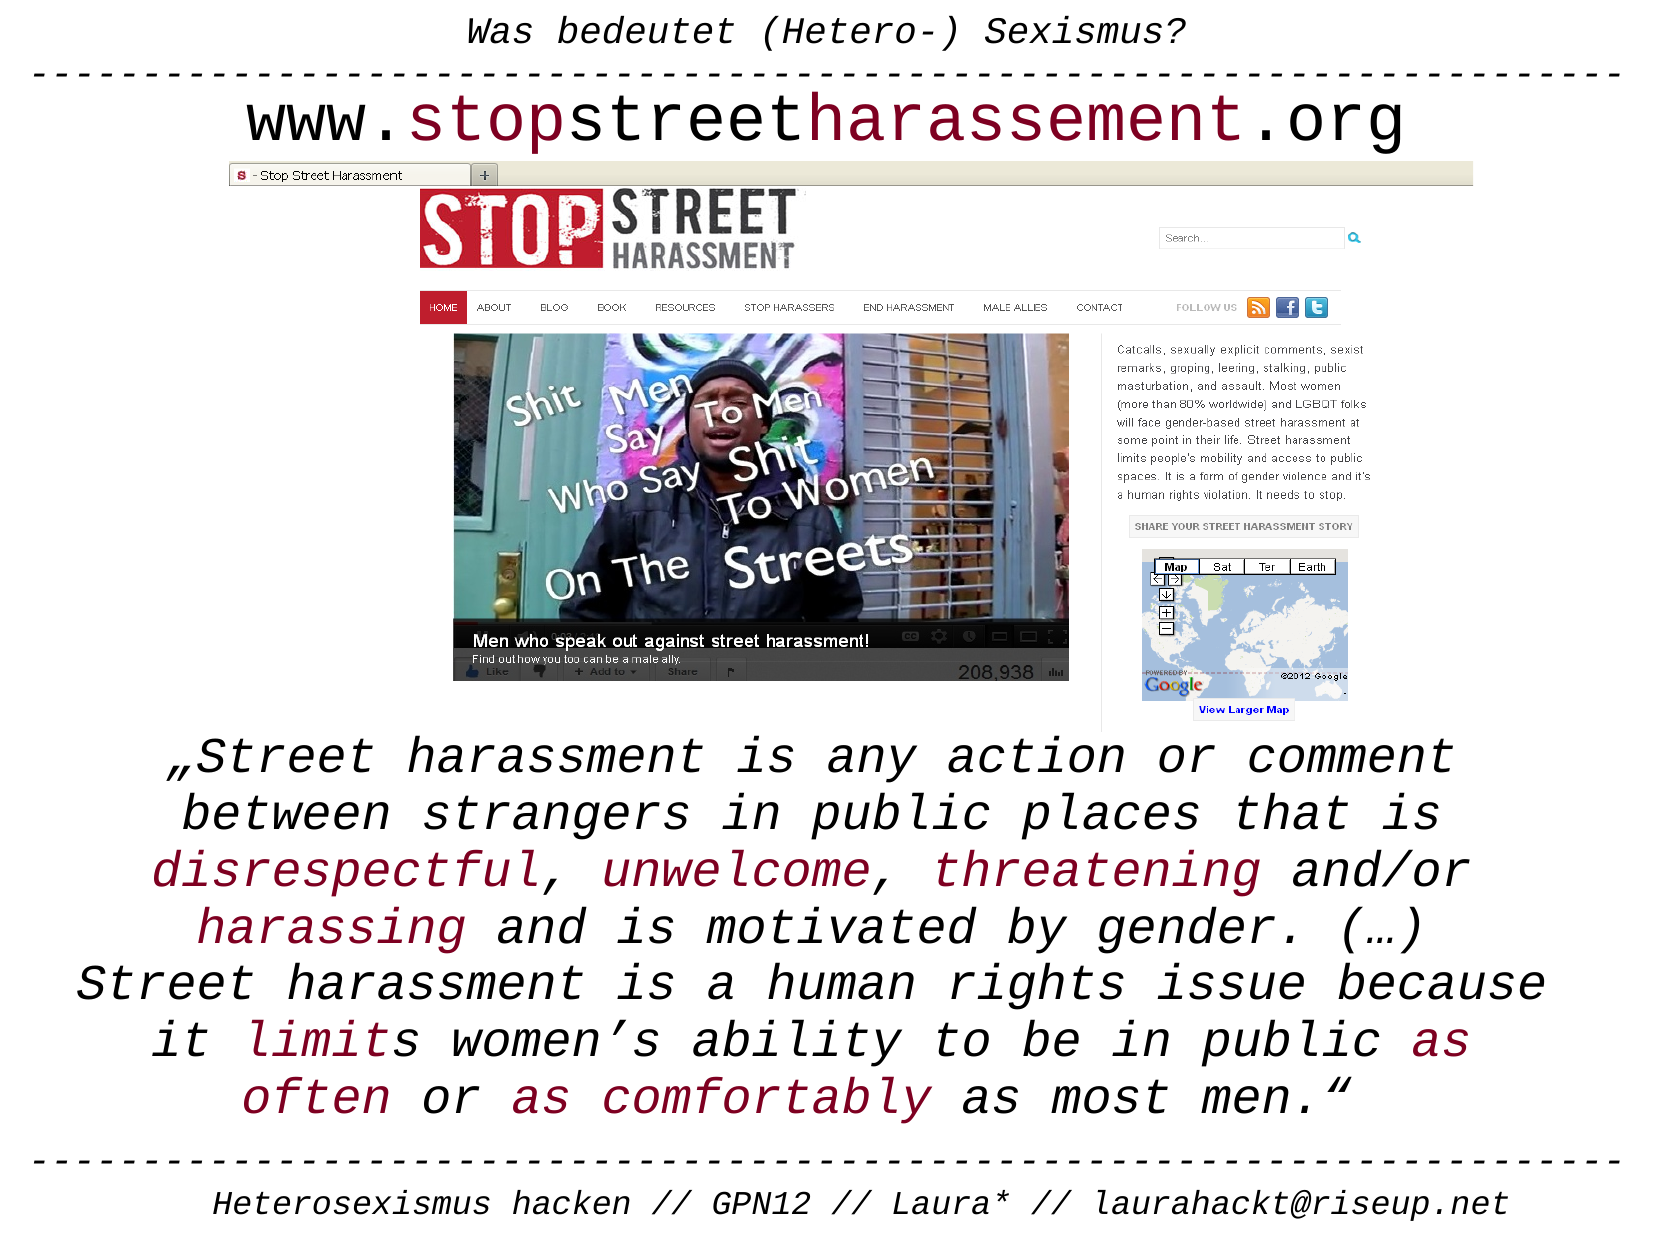

Was bedeutet (Hetero-) Sexismus?
-----------------------------------------------------------------------
www.stopstreetharassement.org
# „Street harassment is any action or comment between strangers in public places that is disrespectful, unwelcome, threatening and/or harassing and is motivated by gender. (…) Street harassment is a human rights issue because it limits women’s ability to be in public as often or as comfortably as most men.“
-----------------------------------------------------------------------
Heterosexismus hacken // GPN12 // Laura* // laurahackt@riseup.net